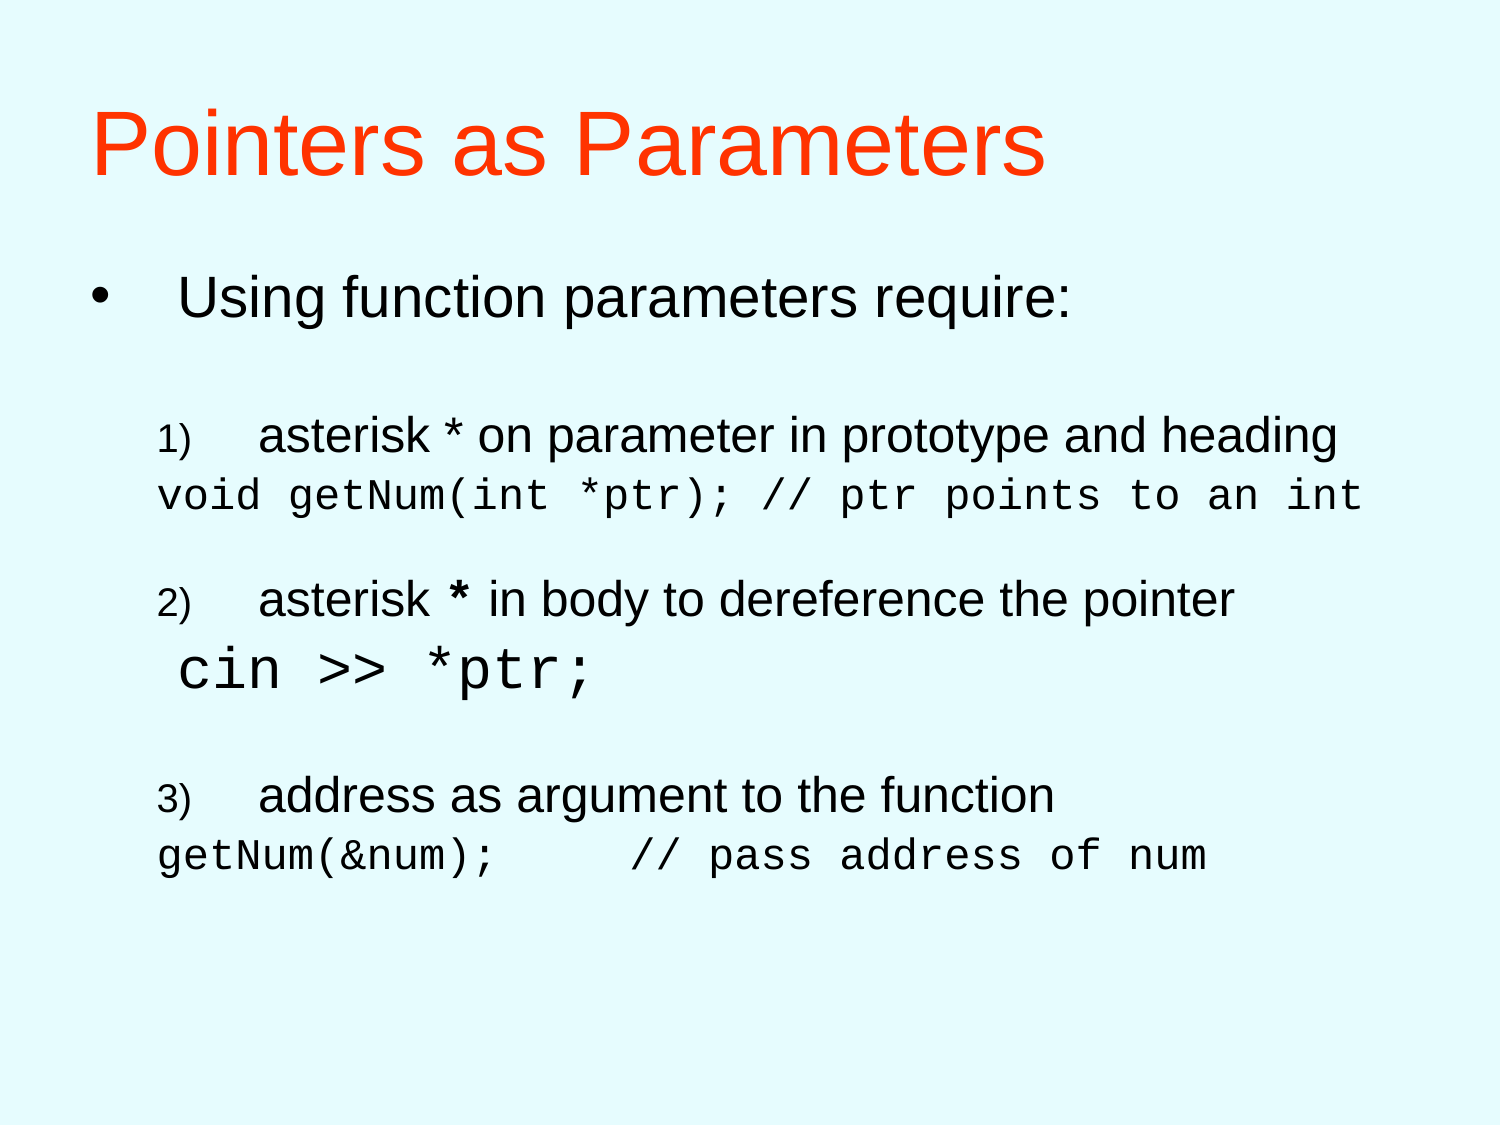

# Pointers as Parameters
Using function parameters require:
 asterisk * on parameter in prototype and heading
void getNum(int *ptr); // ptr points to an int
 asterisk * in body to dereference the pointer
	cin >> *ptr;
 address as argument to the function
getNum(&num); // pass address of num